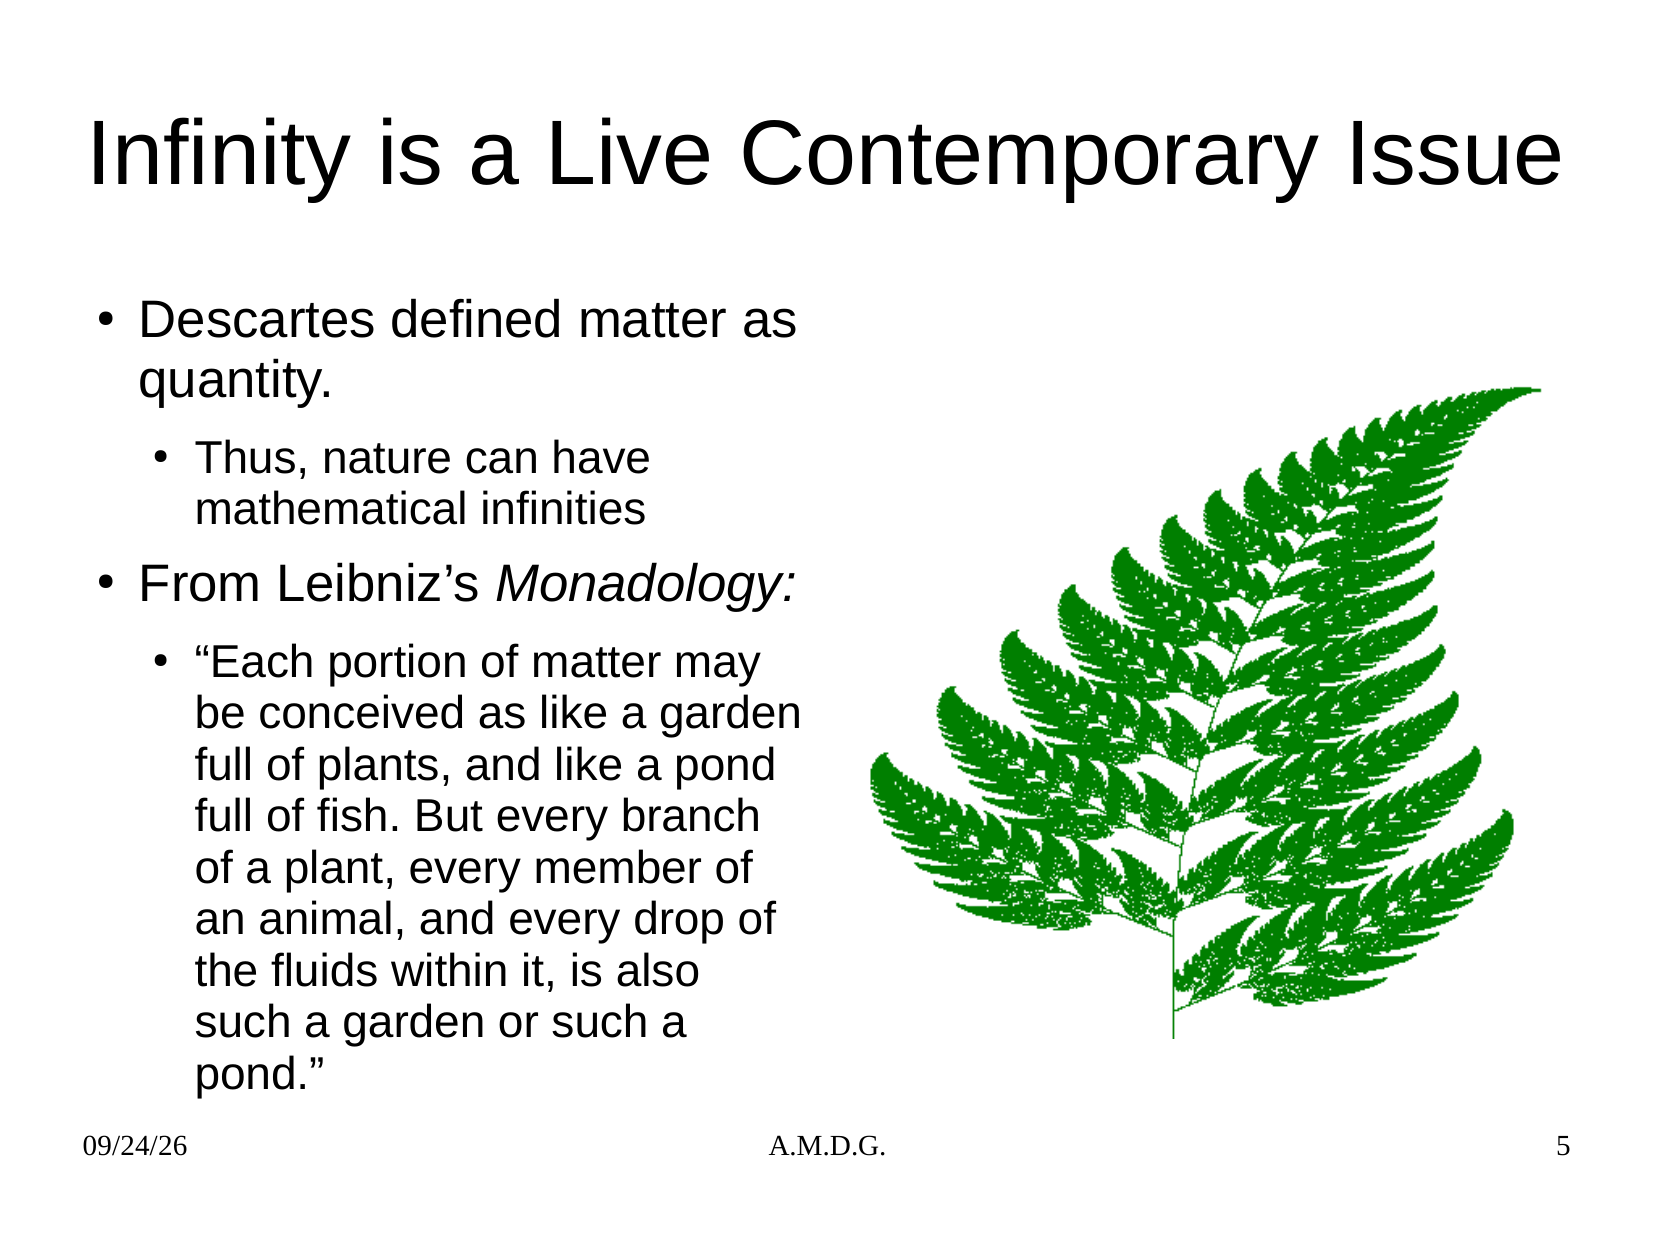

# Infinity is a Live Contemporary Issue
Descartes defined matter as quantity.
Thus, nature can have mathematical infinities
From Leibniz’s Monadology:
“Each portion of matter may be conceived as like a garden full of plants, and like a pond full of fish. But every branch of a plant, every member of an animal, and every drop of the fluids within it, is also such a garden or such a pond.”
`
A.M.D.G.
5